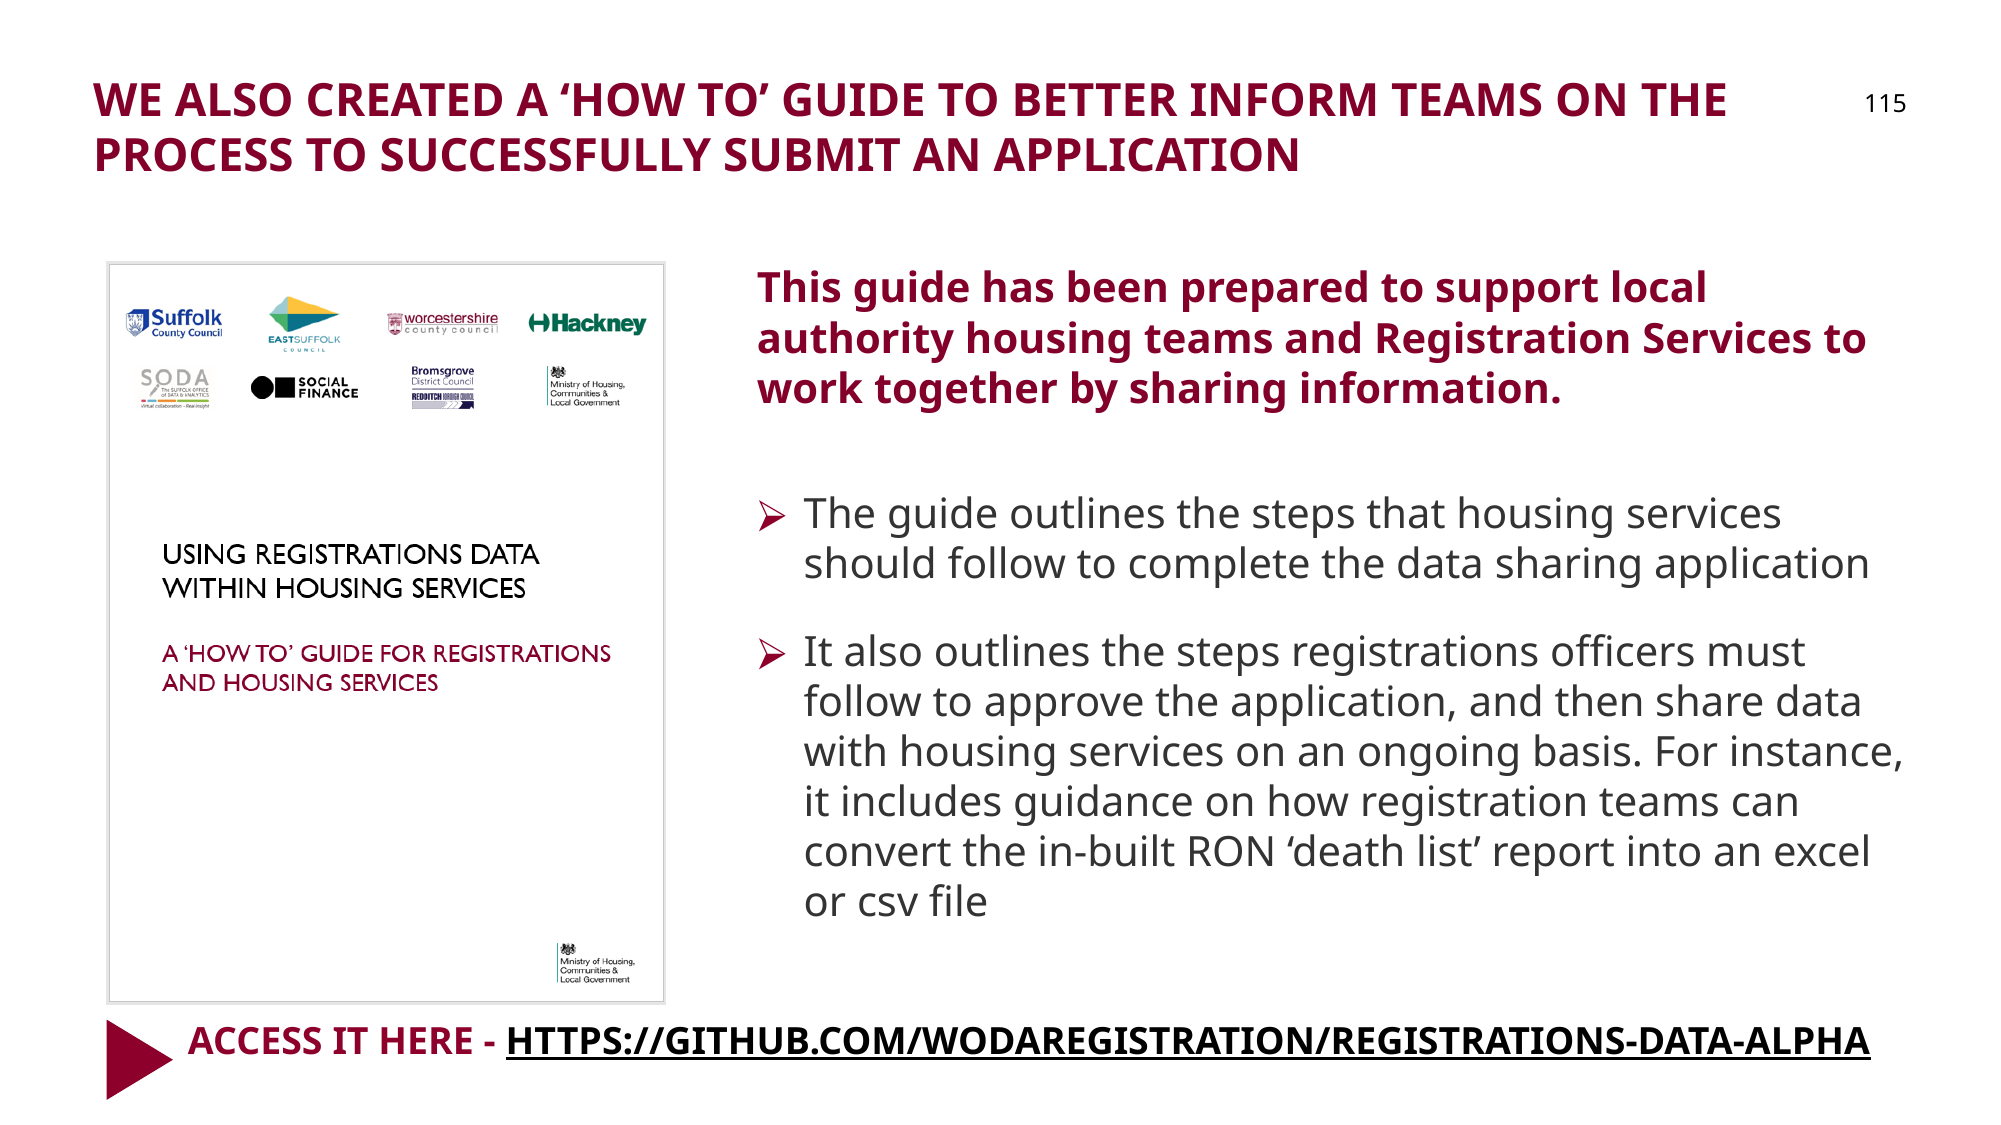

# WE ALSO CREATED A ‘HOW TO’ GUIDE TO BETTER INFORM TEAMS ON THE PROCESS TO SUCCESSFULLY SUBMIT AN APPLICATION
This guide has been prepared to support local authority housing teams and Registration Services to work together by sharing information.
The guide outlines the steps that housing services should follow to complete the data sharing application
It also outlines the steps registrations officers must follow to approve the application, and then share data with housing services on an ongoing basis. For instance, it includes guidance on how registration teams can convert the in-built RON ‘death list’ report into an excel or csv file
ACCESS IT HERE - HTTPS://GITHUB.COM/WODAREGISTRATION/REGISTRATIONS-DATA-ALPHA